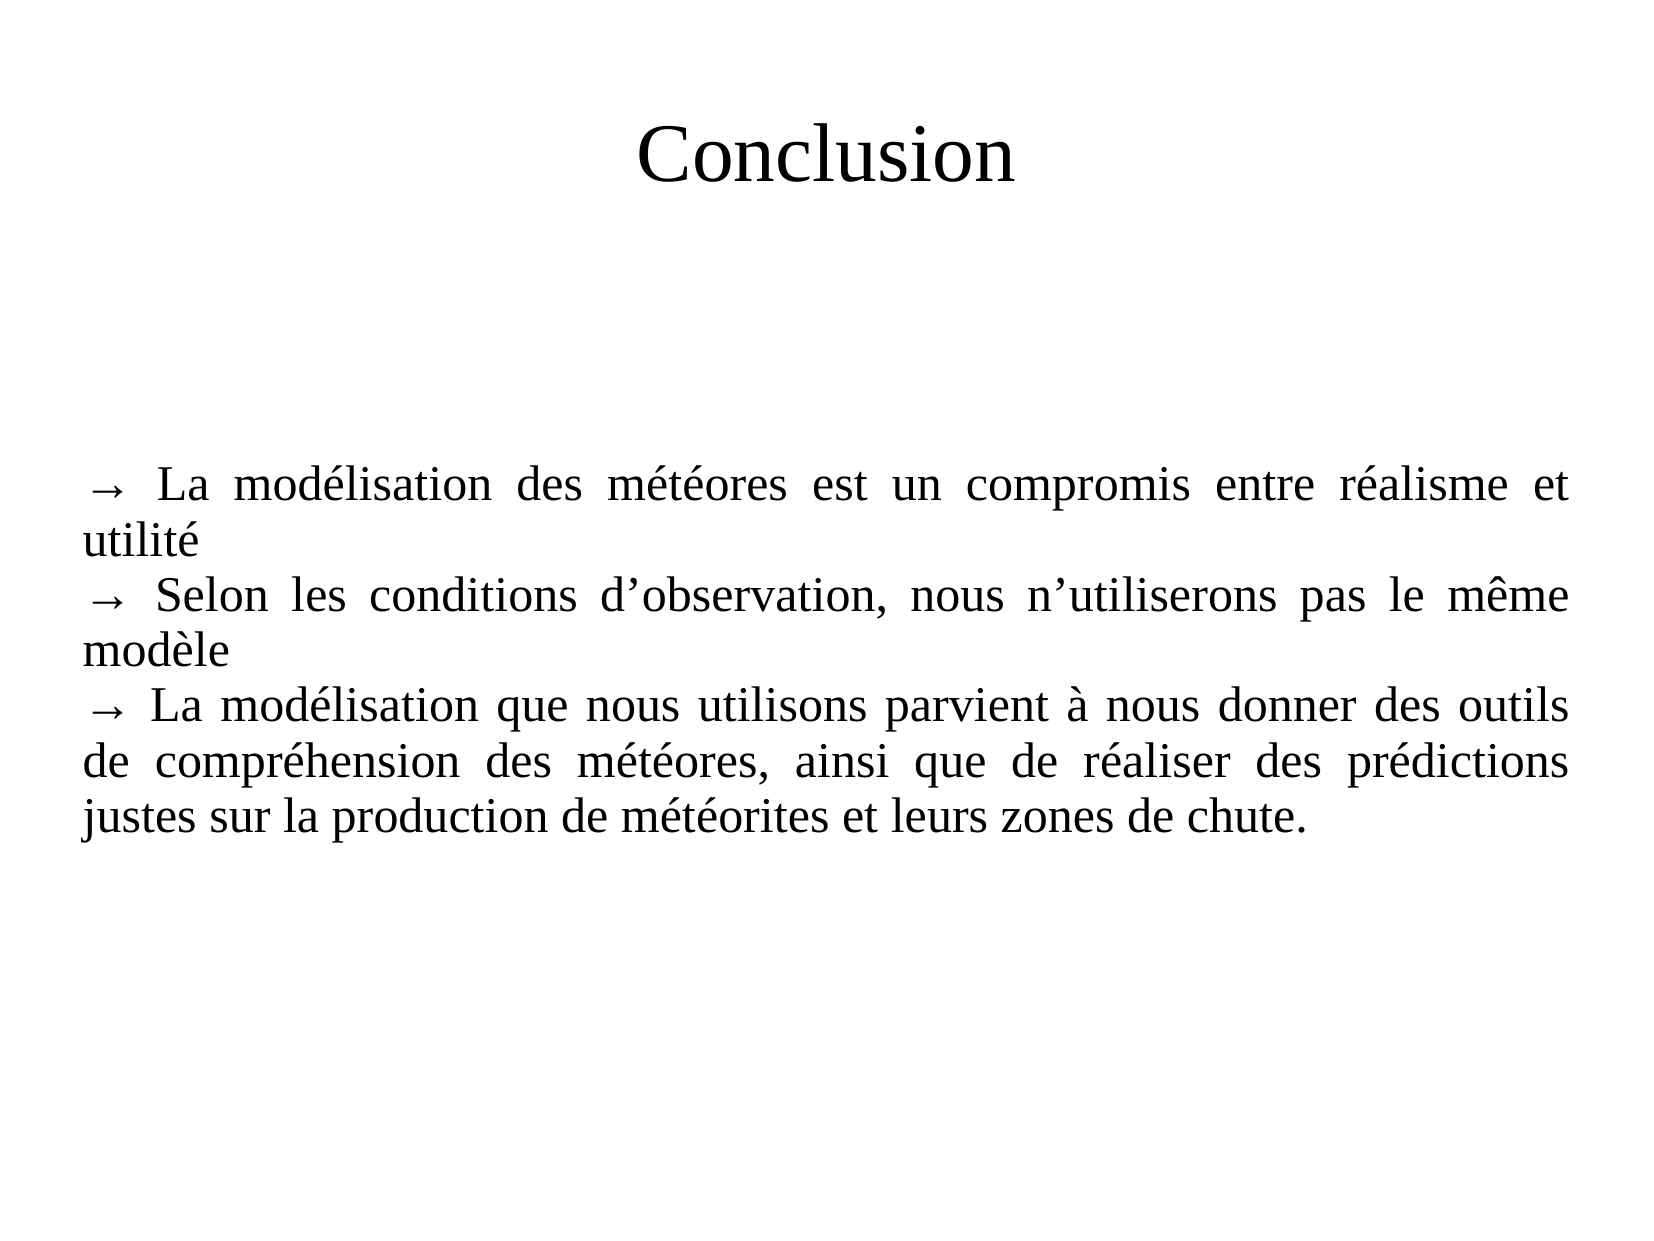

# Conclusion
→ La modélisation des météores est un compromis entre réalisme et utilité
→ Selon les conditions d’observation, nous n’utiliserons pas le même modèle
→ La modélisation que nous utilisons parvient à nous donner des outils de compréhension des météores, ainsi que de réaliser des prédictions justes sur la production de météorites et leurs zones de chute.